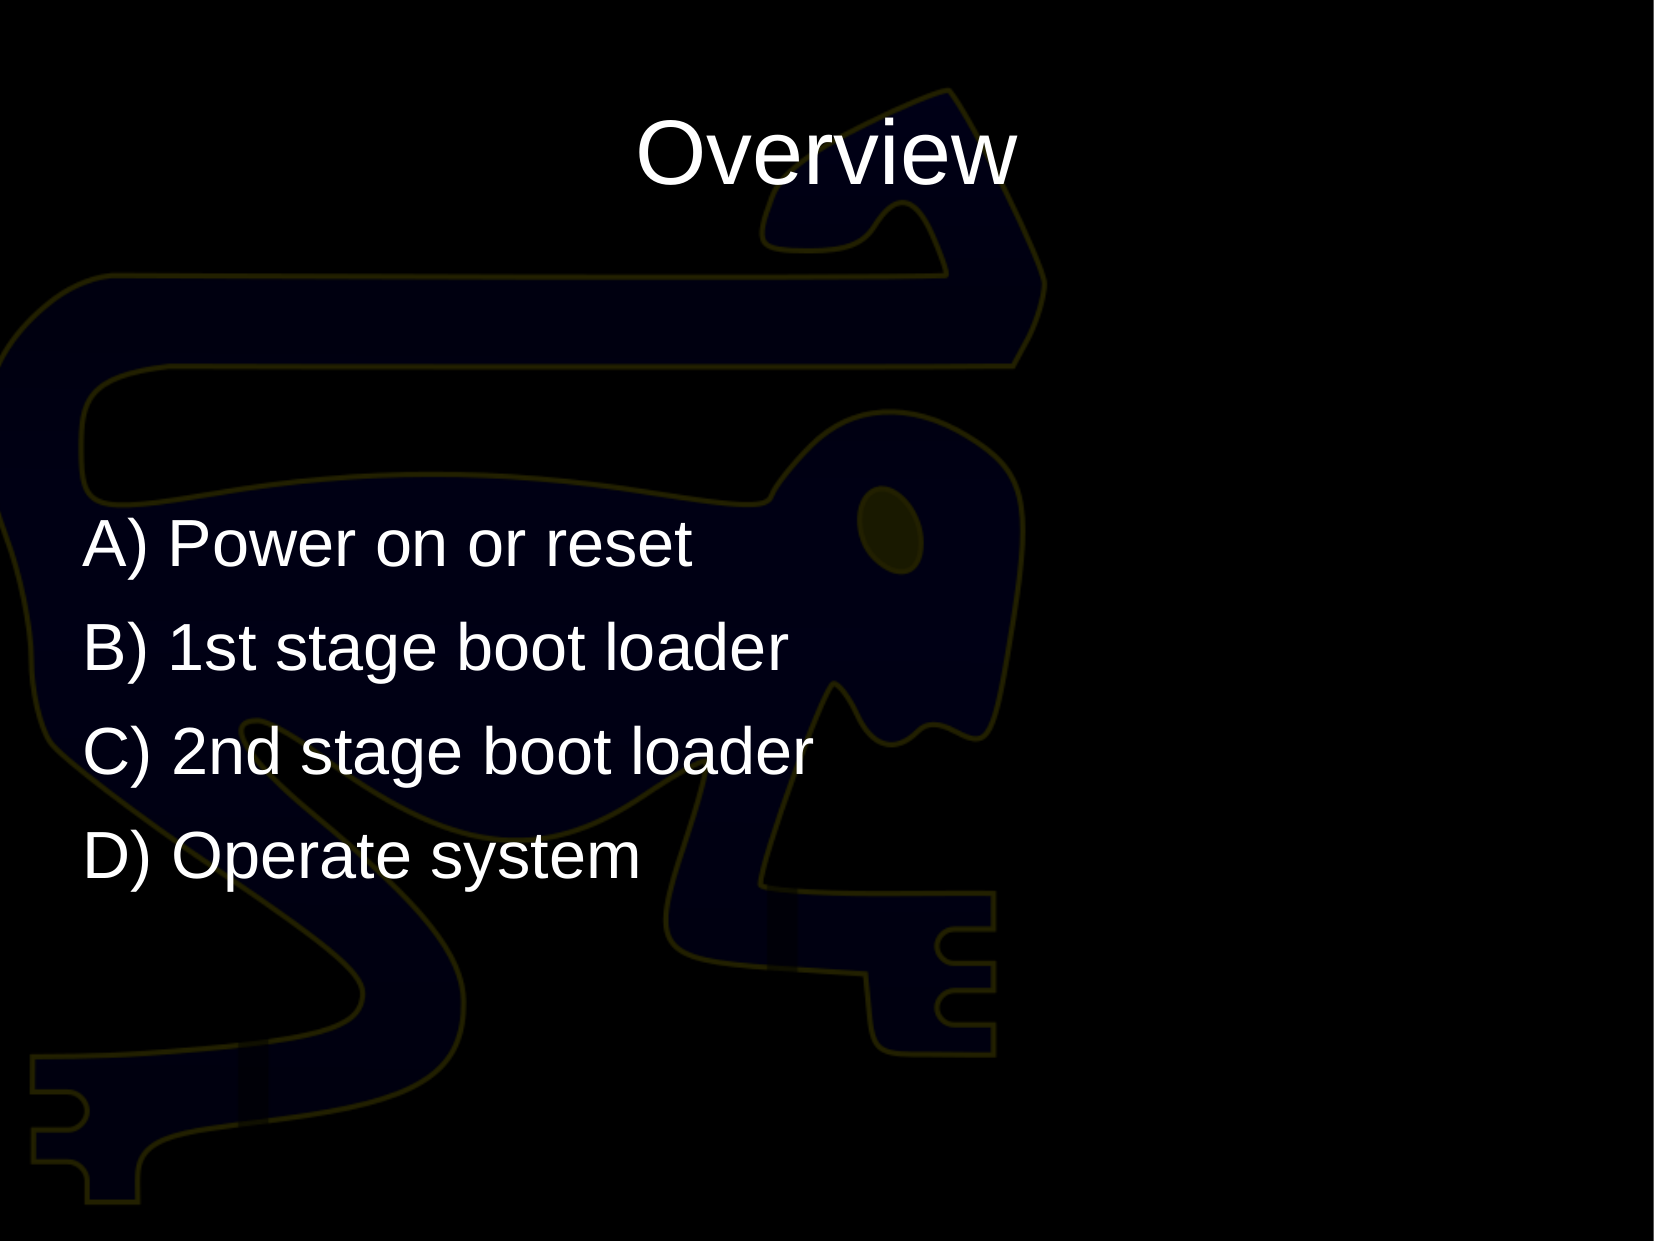

# Overview
A) Power on or reset
B) 1st stage boot loader
C) 2nd stage boot loader
D) Operate system